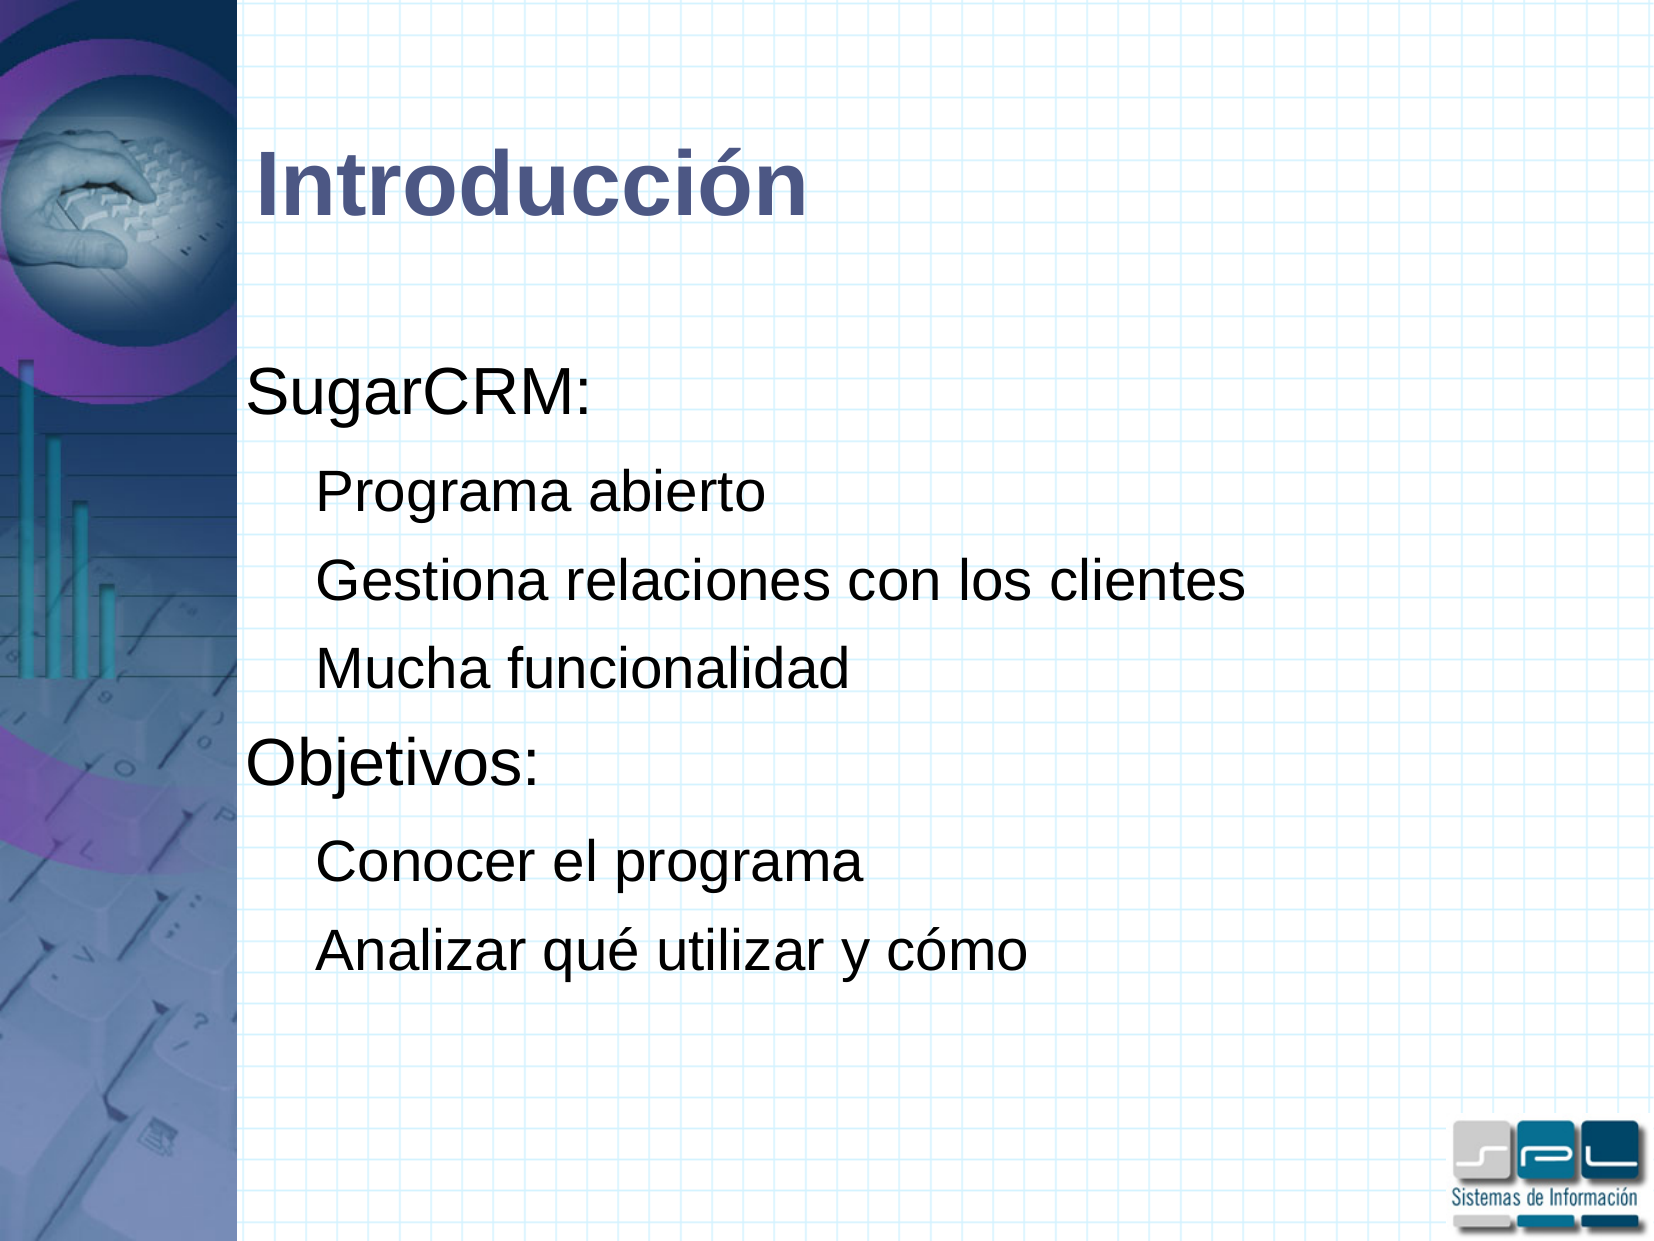

# Introducción
SugarCRM:
Programa abierto
Gestiona relaciones con los clientes
Mucha funcionalidad
Objetivos:
Conocer el programa
Analizar qué utilizar y cómo